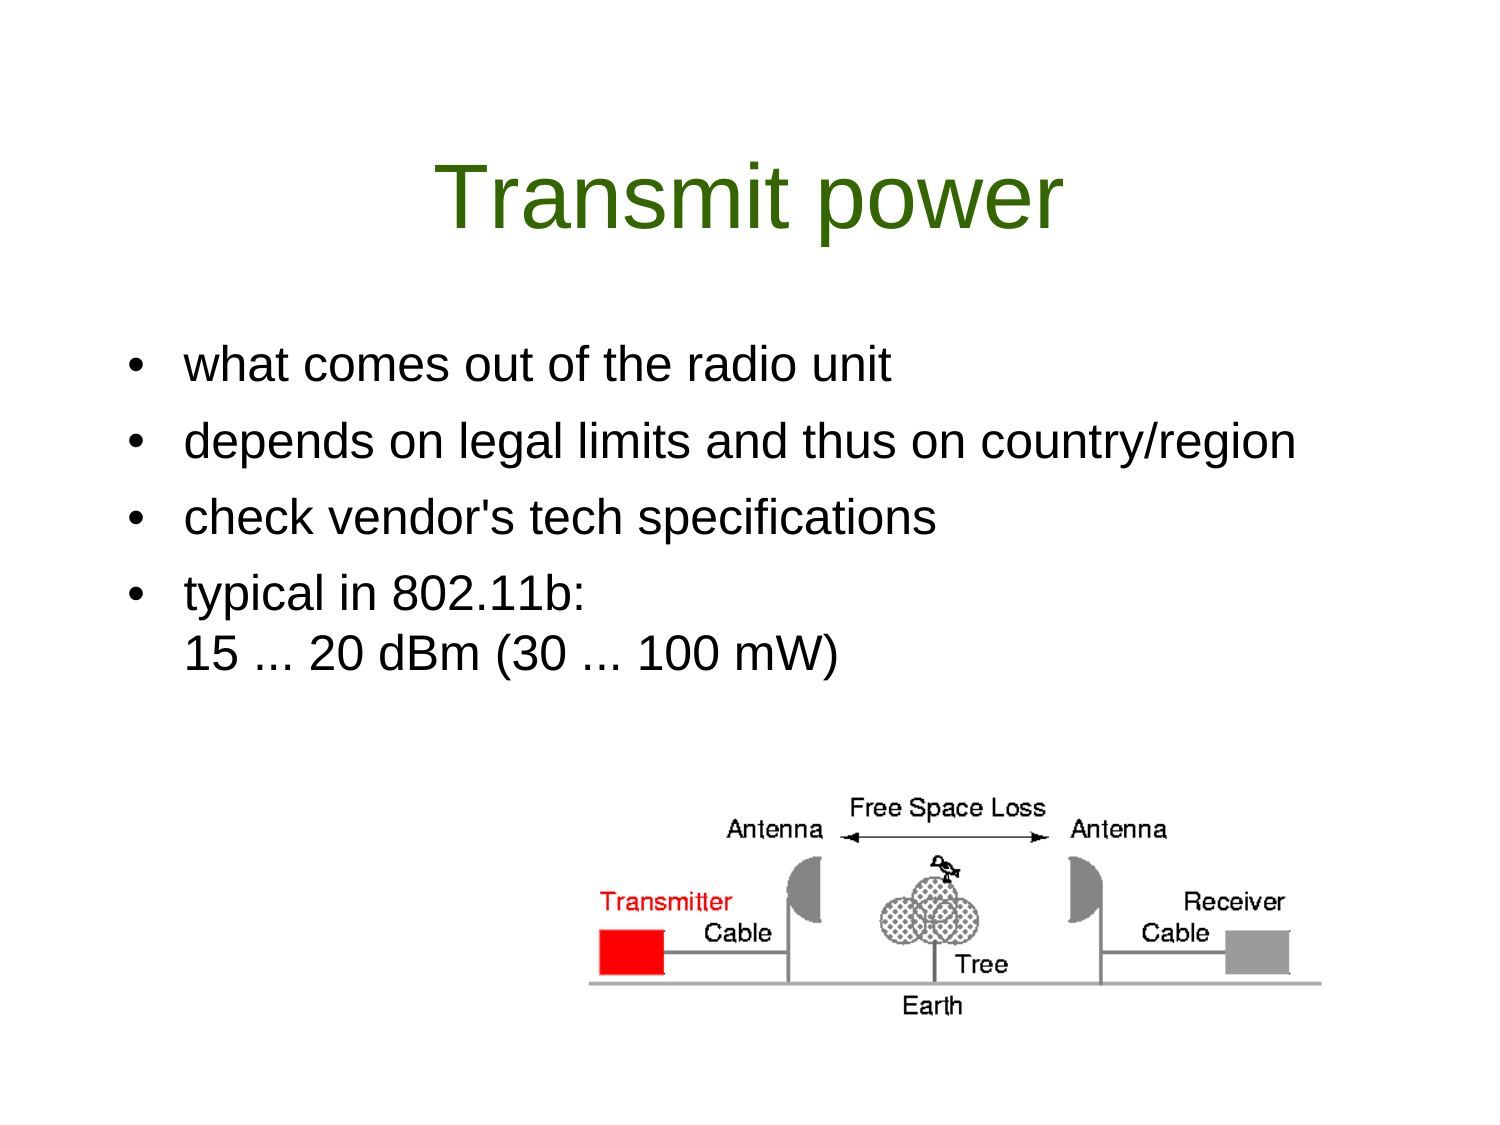

# Transmit power
what comes out of the radio unit
depends on legal limits and thus on country/region
check vendor's tech specifications
typical in 802.11b:
15 ... 20 dBm (30 ... 100 mW)